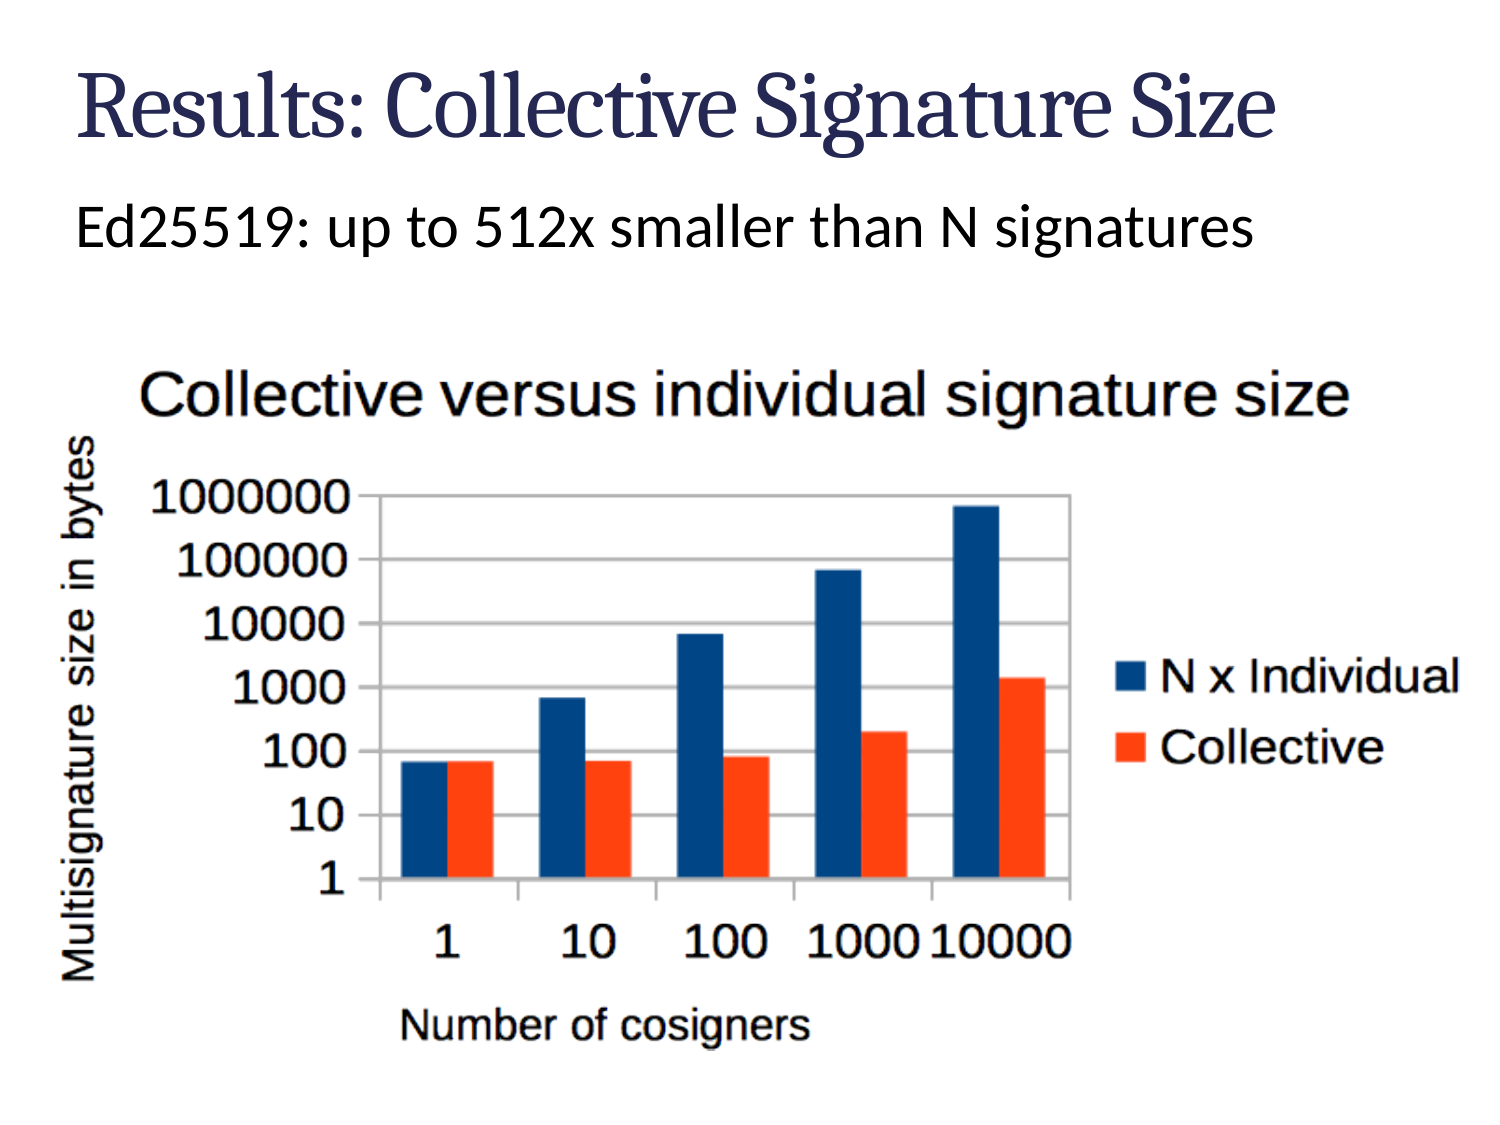

# Results: Collective Signature Size
Ed25519: up to 512x smaller than N signatures